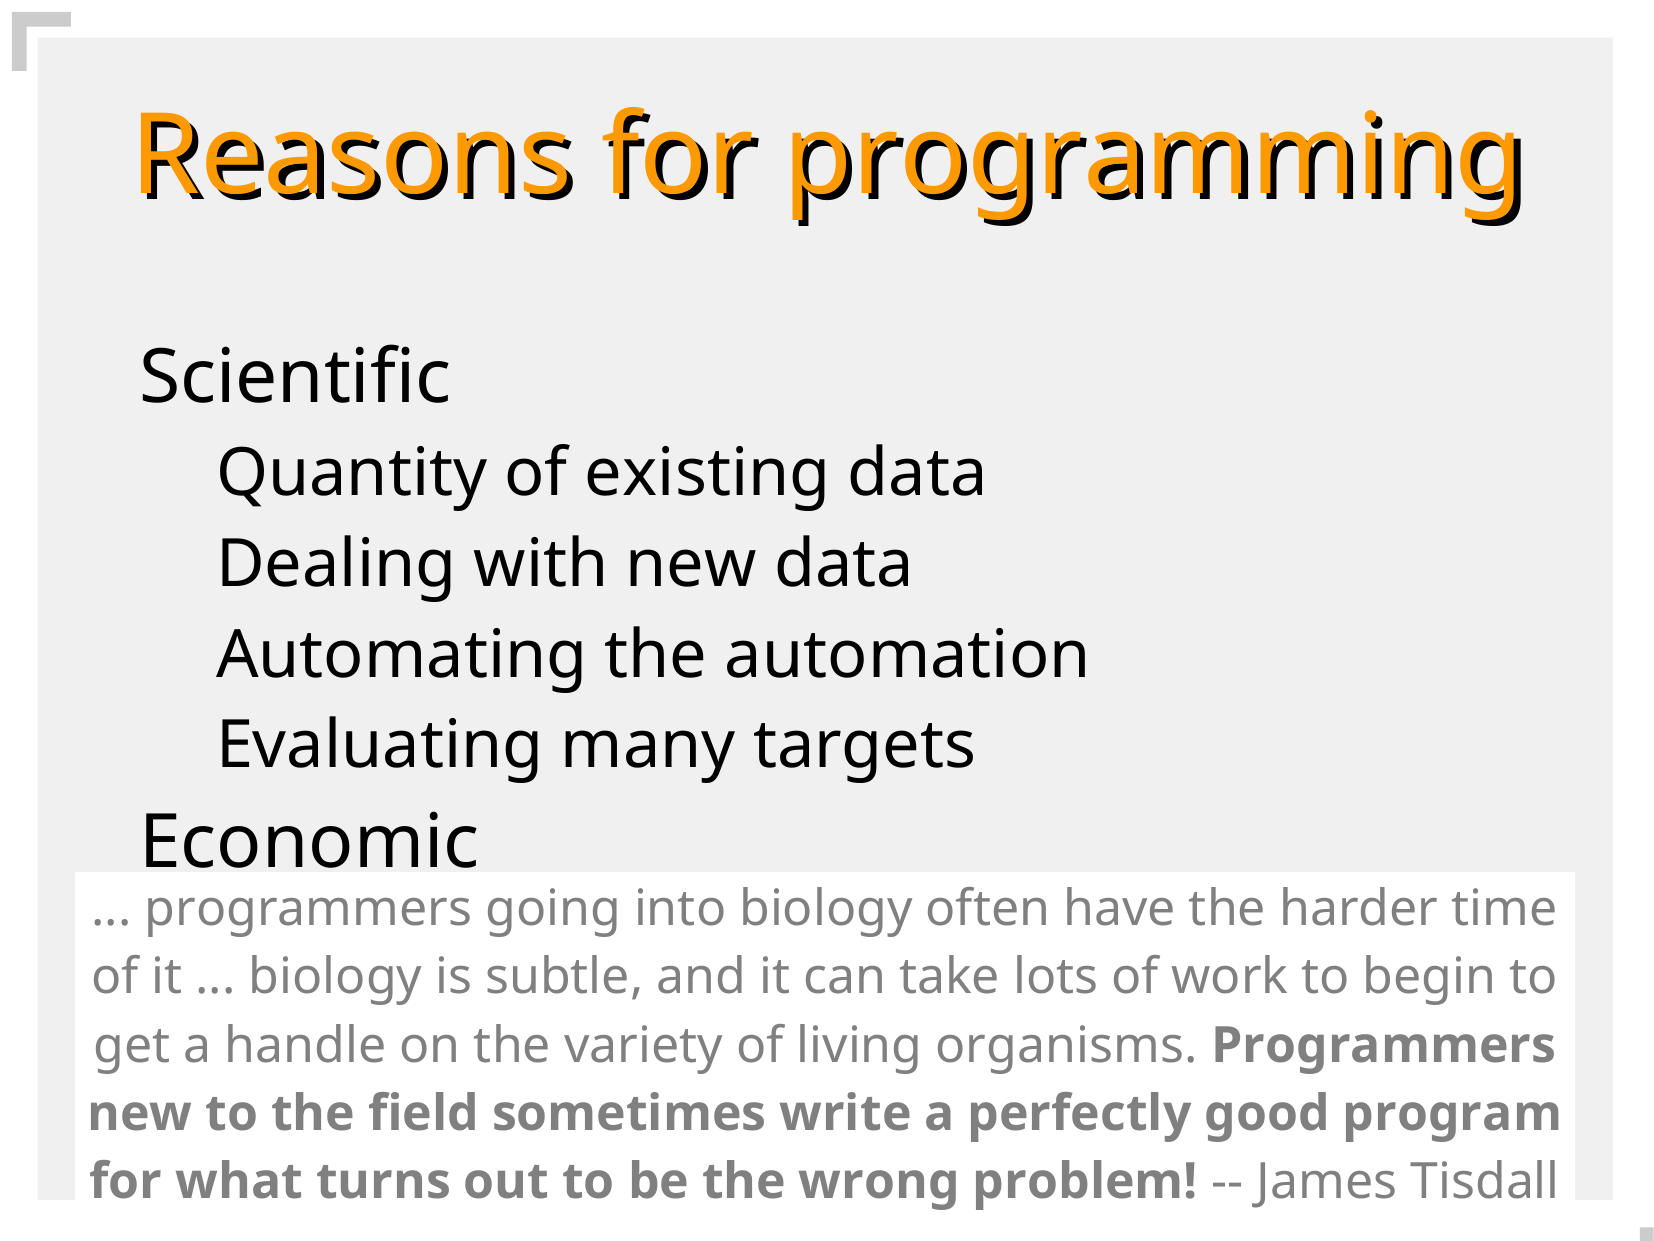

# Reasons for programming
Scientific
Quantity of existing data
Dealing with new data
Automating the automation
Evaluating many targets
Economic
... programmers going into biology often have the harder time of it ... biology is subtle, and it can take lots of work to begin to get a handle on the variety of living organisms. Programmers new to the field sometimes write a perfectly good program for what turns out to be the wrong problem! -- James Tisdall